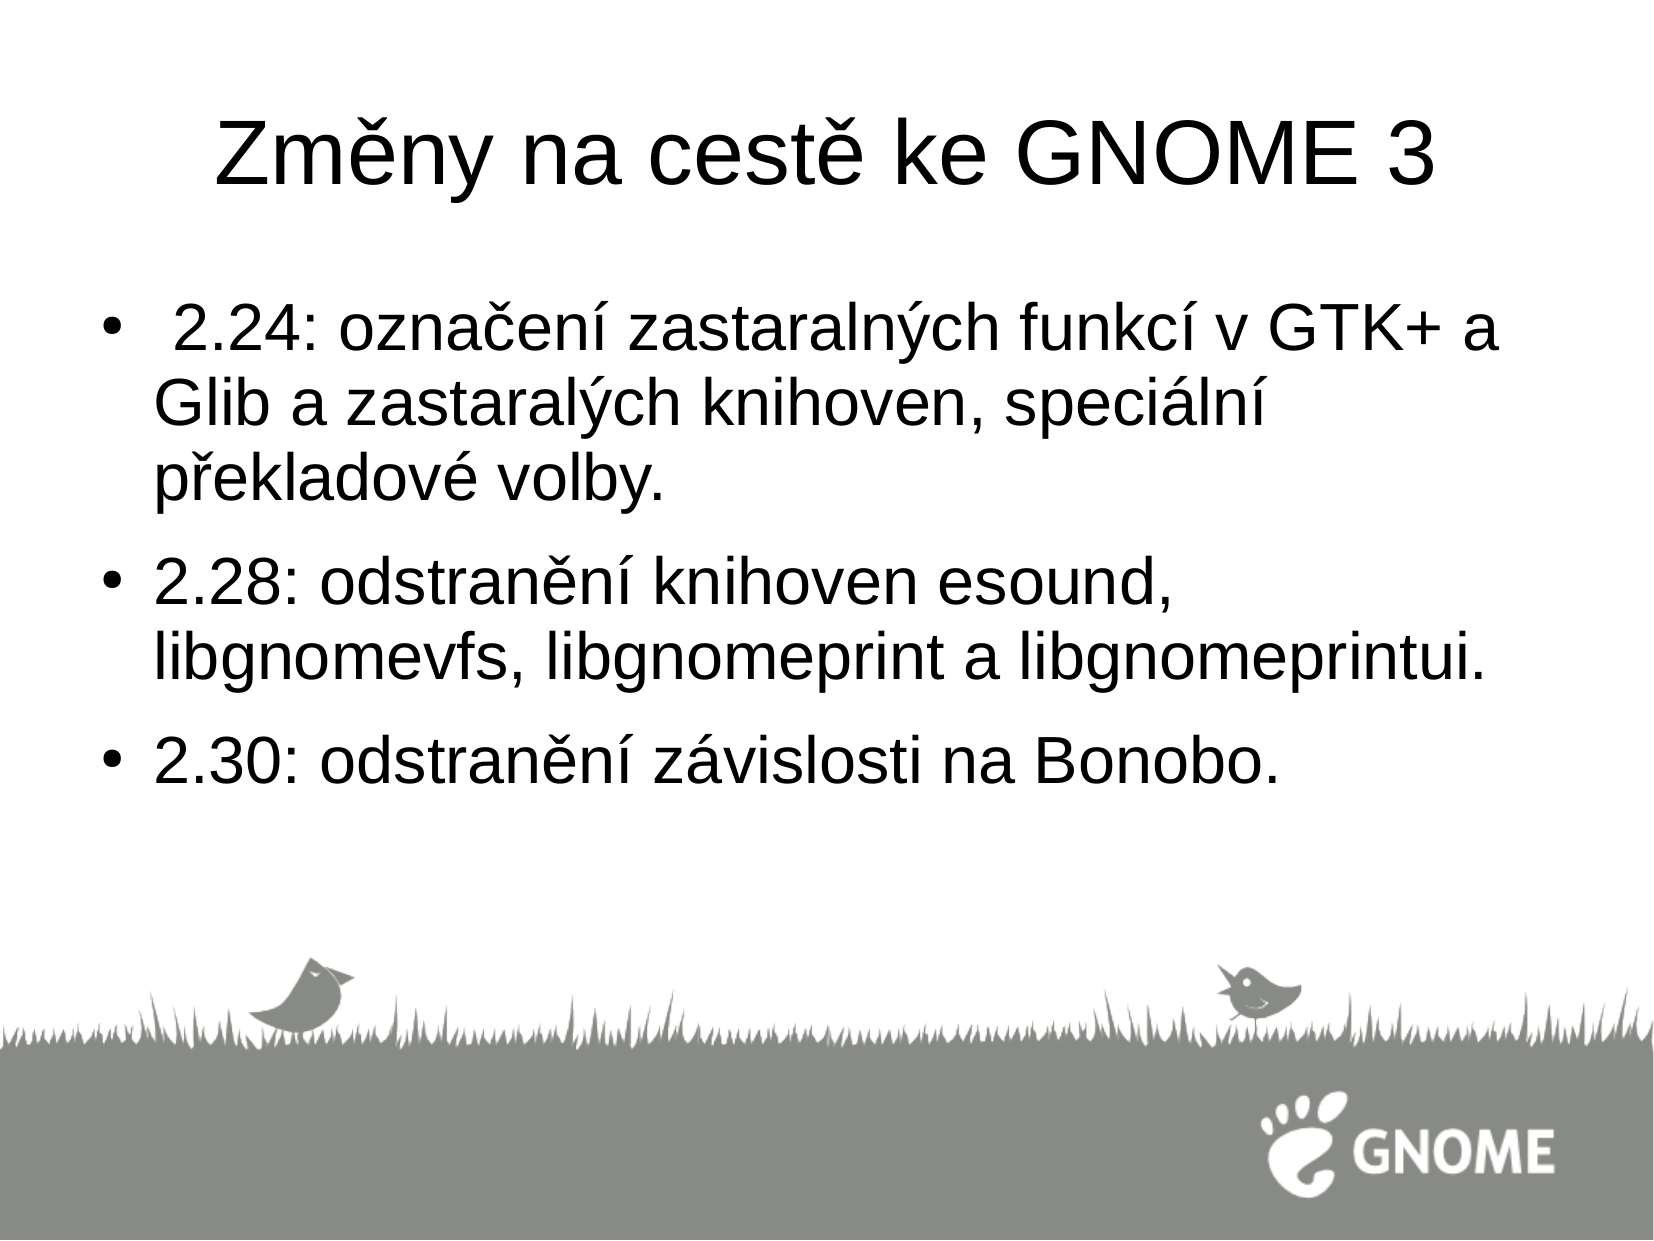

# Změny na cestě ke GNOME 3
 2.24: označení zastaralných funkcí v GTK+ a Glib a zastaralých knihoven, speciální překladové volby.
2.28: odstranění knihoven esound, libgnomevfs, libgnomeprint a libgnomeprintui.
2.30: odstranění závislosti na Bonobo.